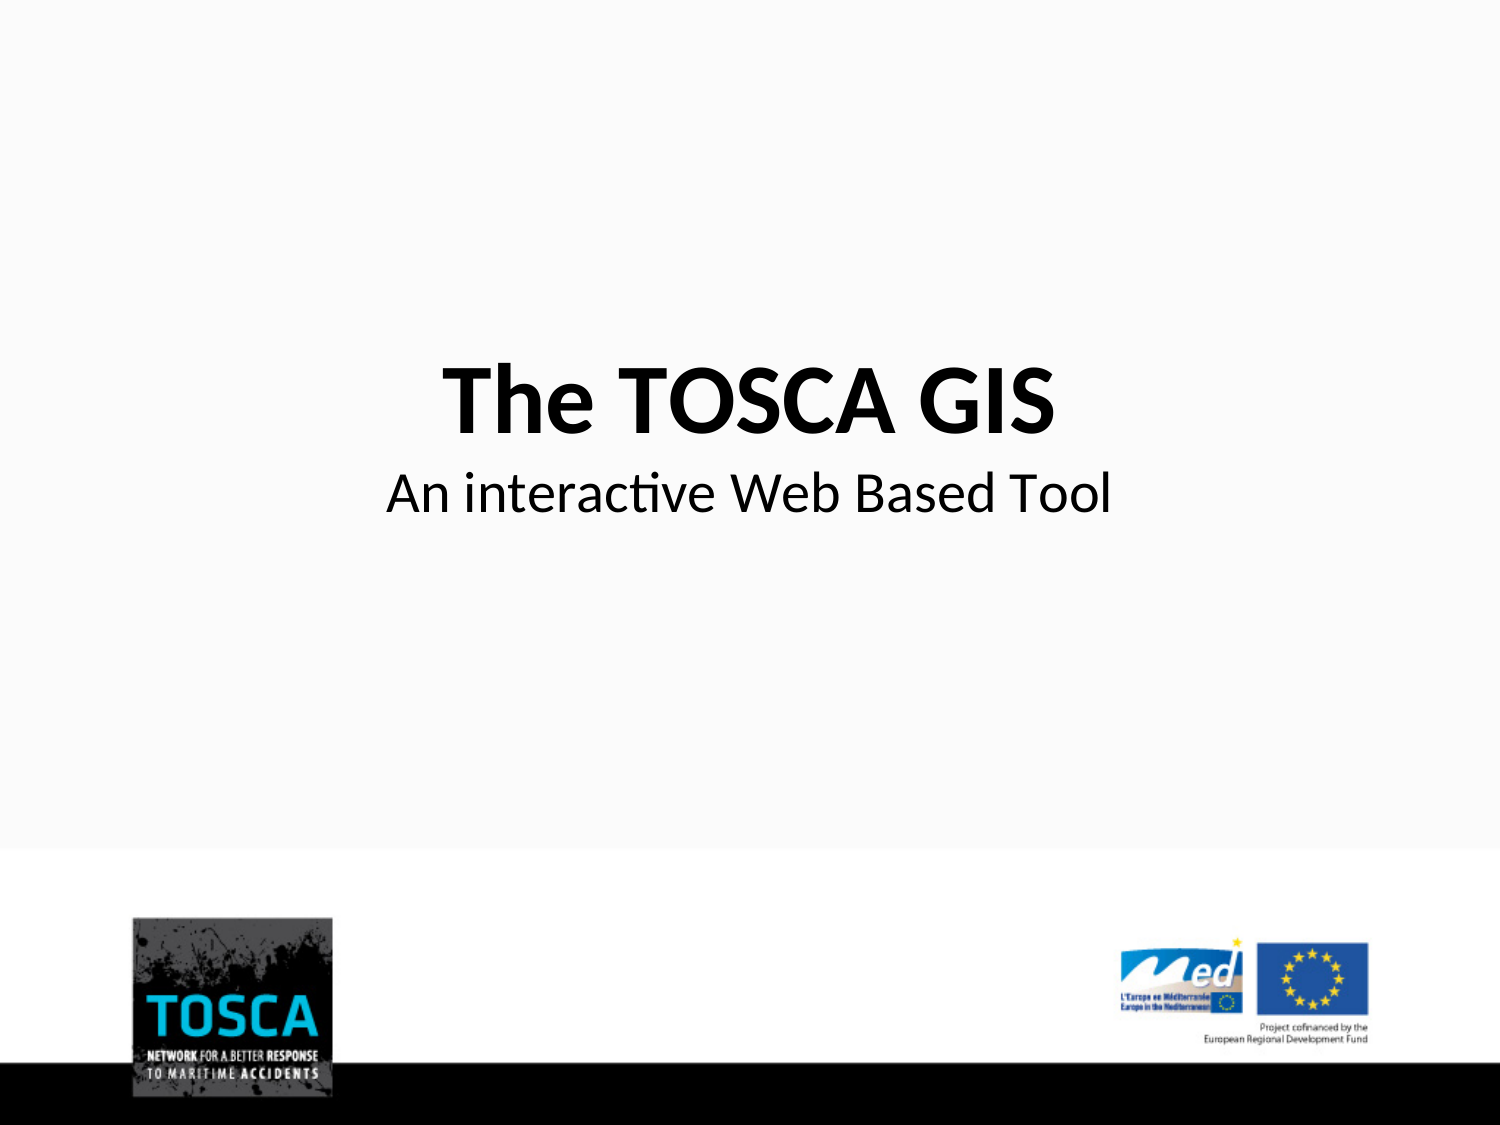

The TOSCA GIS
An interactive Web Based Tool